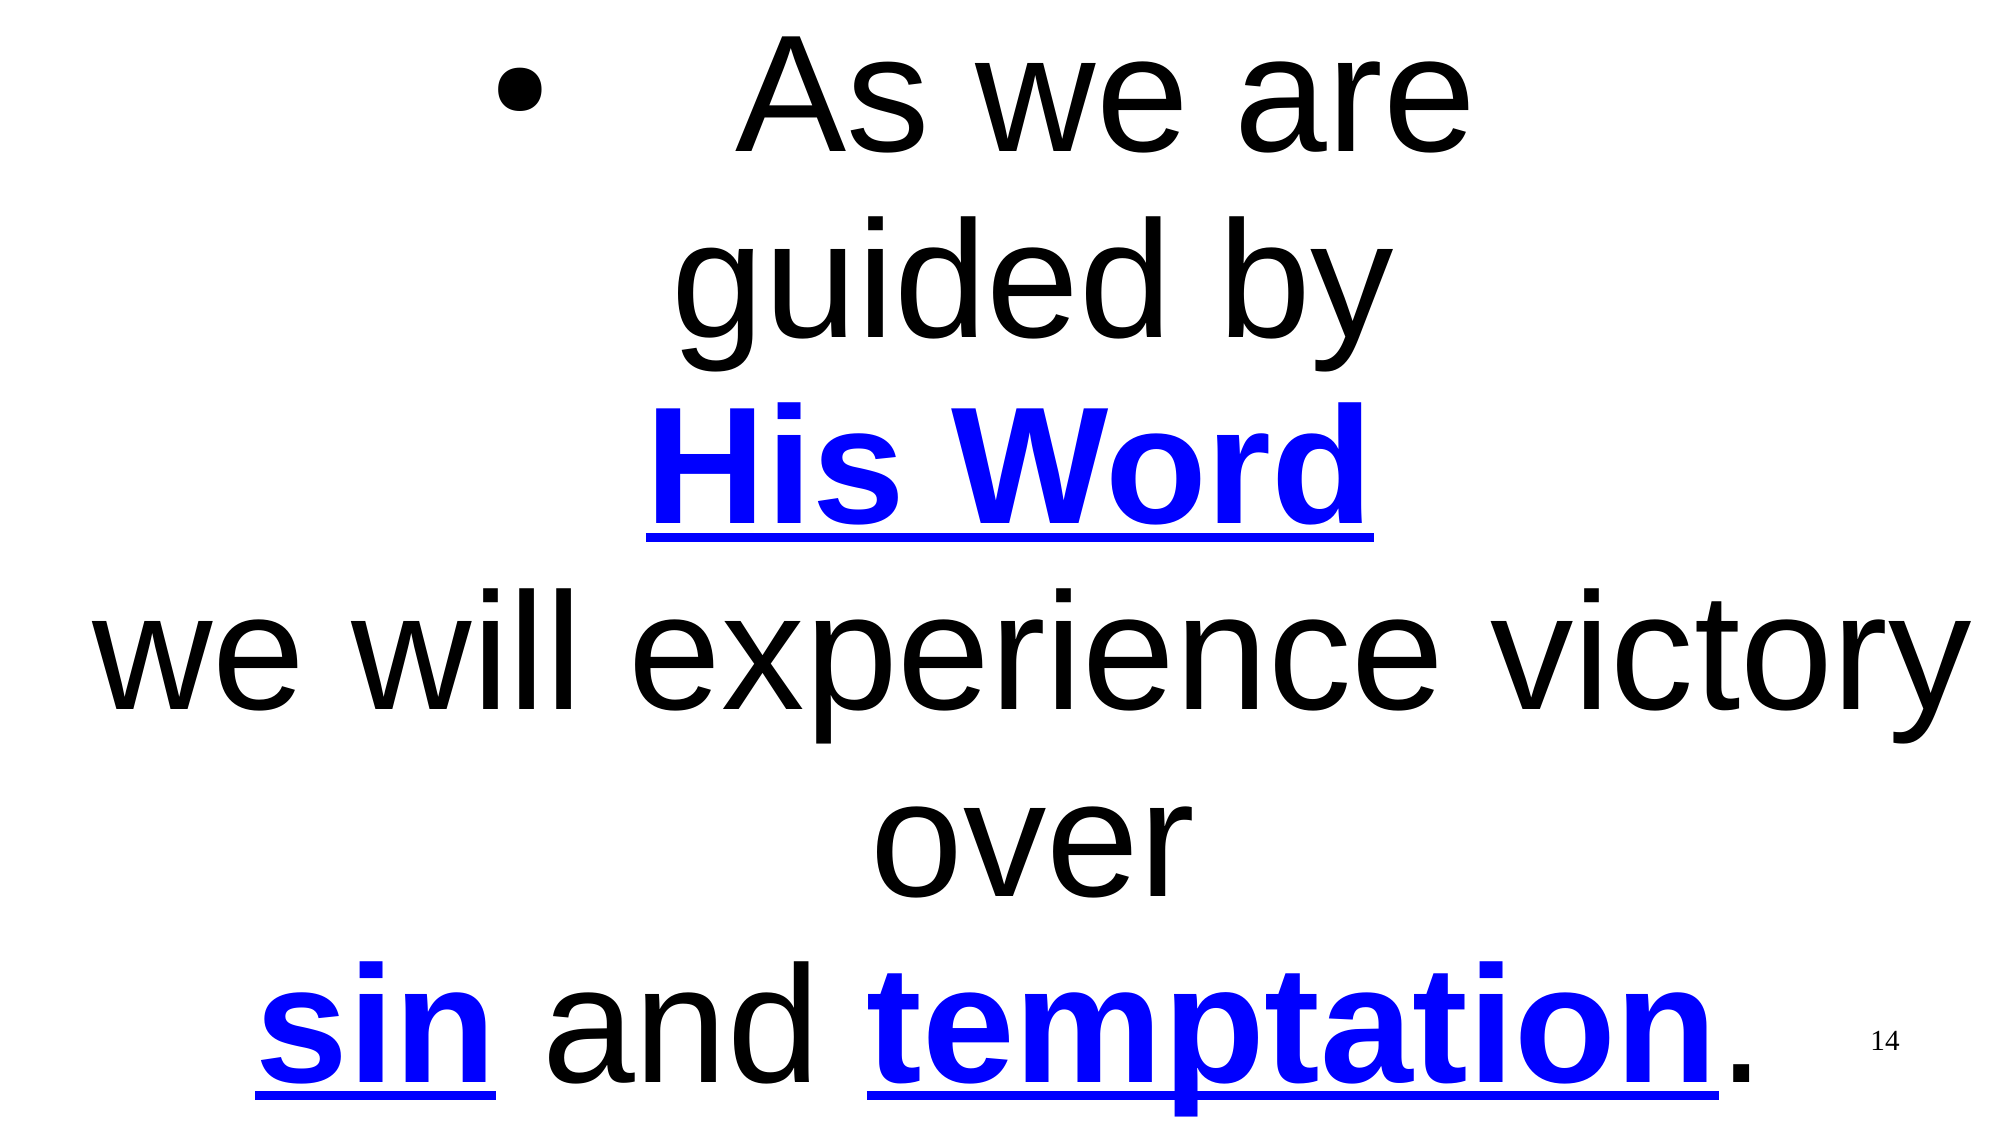

# As we are guided by His Word we will experience victory over sin and temptation.
14